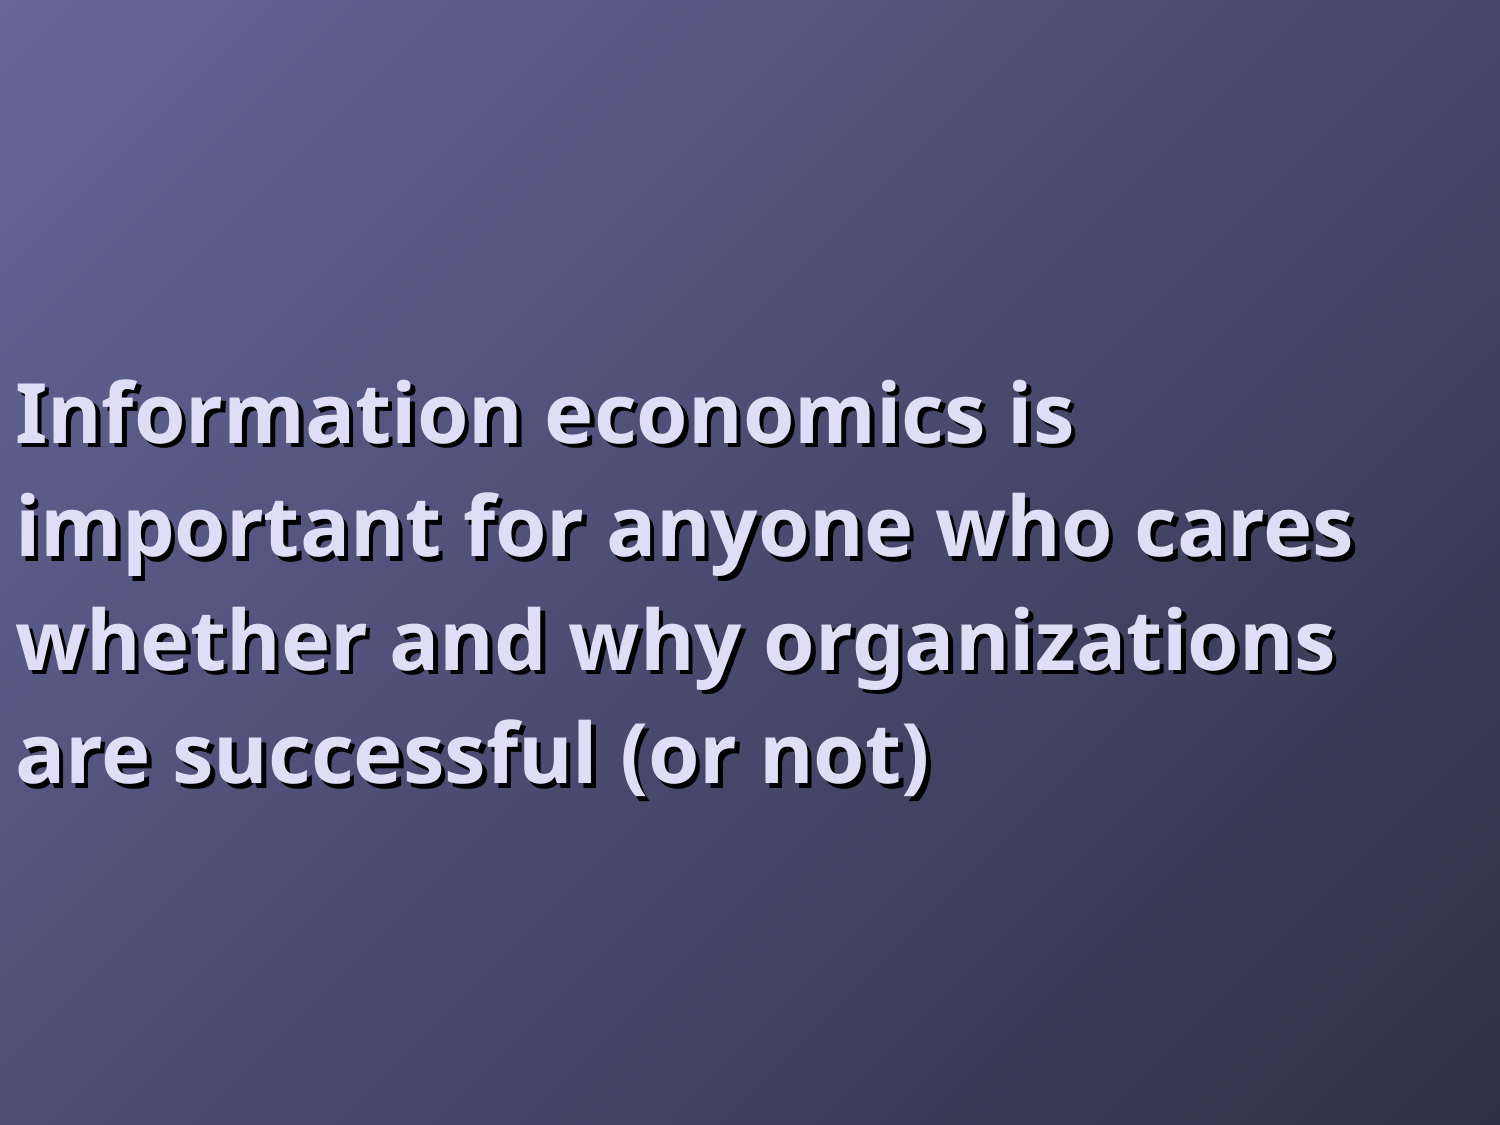

# Information economics is important for anyone who cares whether and why organizations are successful (or not)